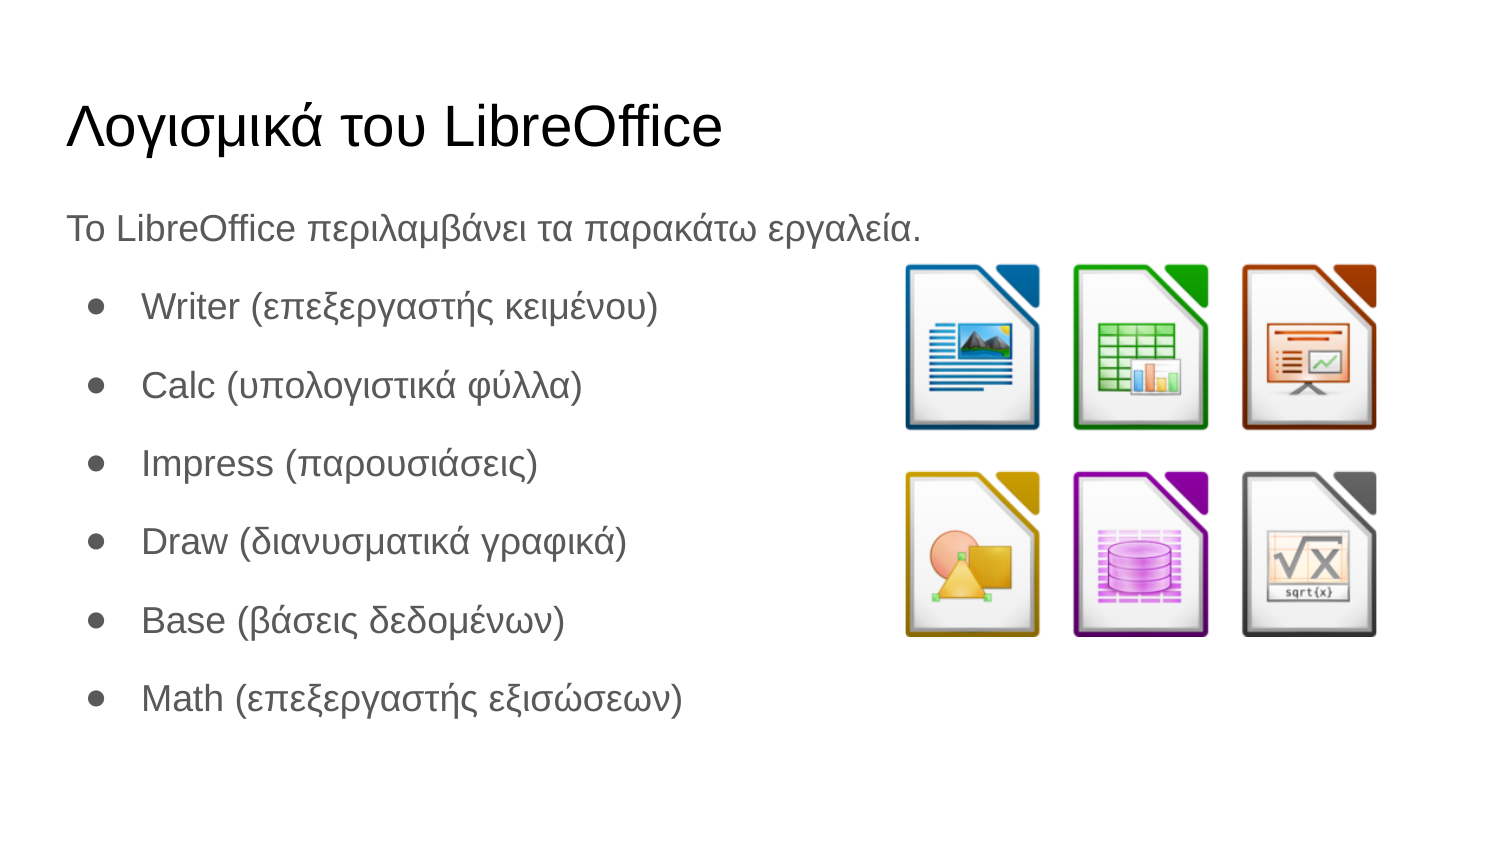

# Λογισμικά του LibreOffice
Το LibreOffice περιλαμβάνει τα παρακάτω εργαλεία.
Writer (επεξεργαστής κειμένου)
Calc (υπολογιστικά φύλλα)
Impress (παρουσιάσεις)
Draw (διανυσματικά γραφικά)
Base (βάσεις δεδομένων)
Math (επεξεργαστής εξισώσεων)